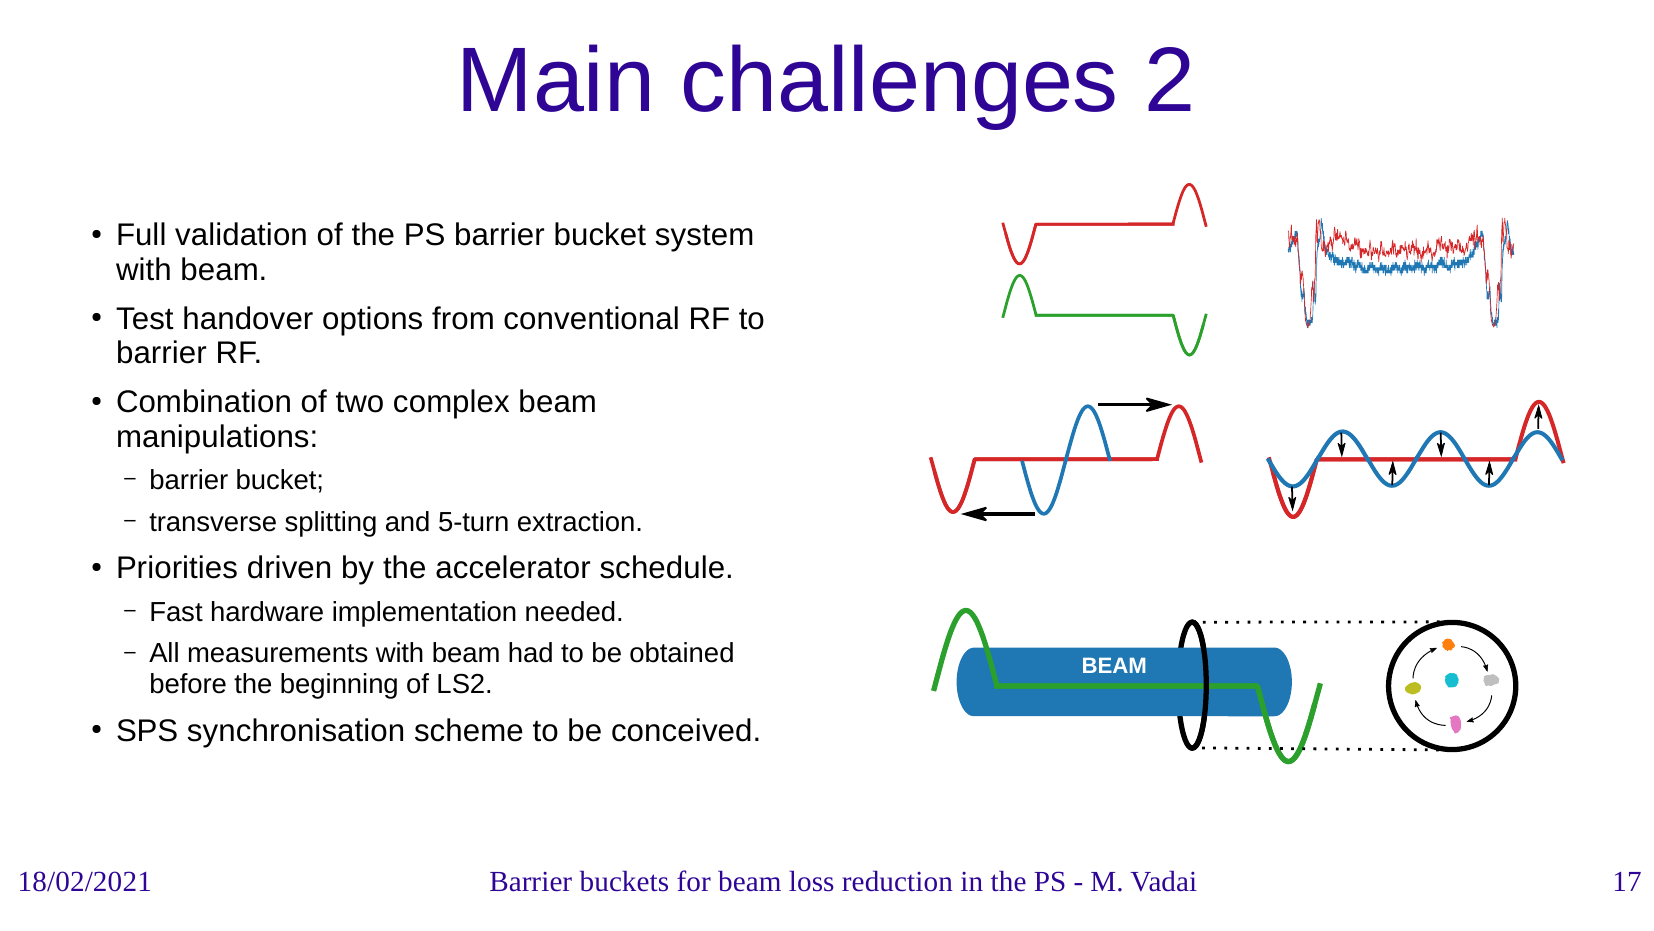

# Main challenges 2
Full validation of the PS barrier bucket system with beam.
Test handover options from conventional RF to barrier RF.
Combination of two complex beam manipulations:
barrier bucket;
transverse splitting and 5-turn extraction.
Priorities driven by the accelerator schedule.
Fast hardware implementation needed.
All measurements with beam had to be obtained before the beginning of LS2.
SPS synchronisation scheme to be conceived.
18/02/2021
Barrier buckets for beam loss reduction in the PS - M. Vadai
17